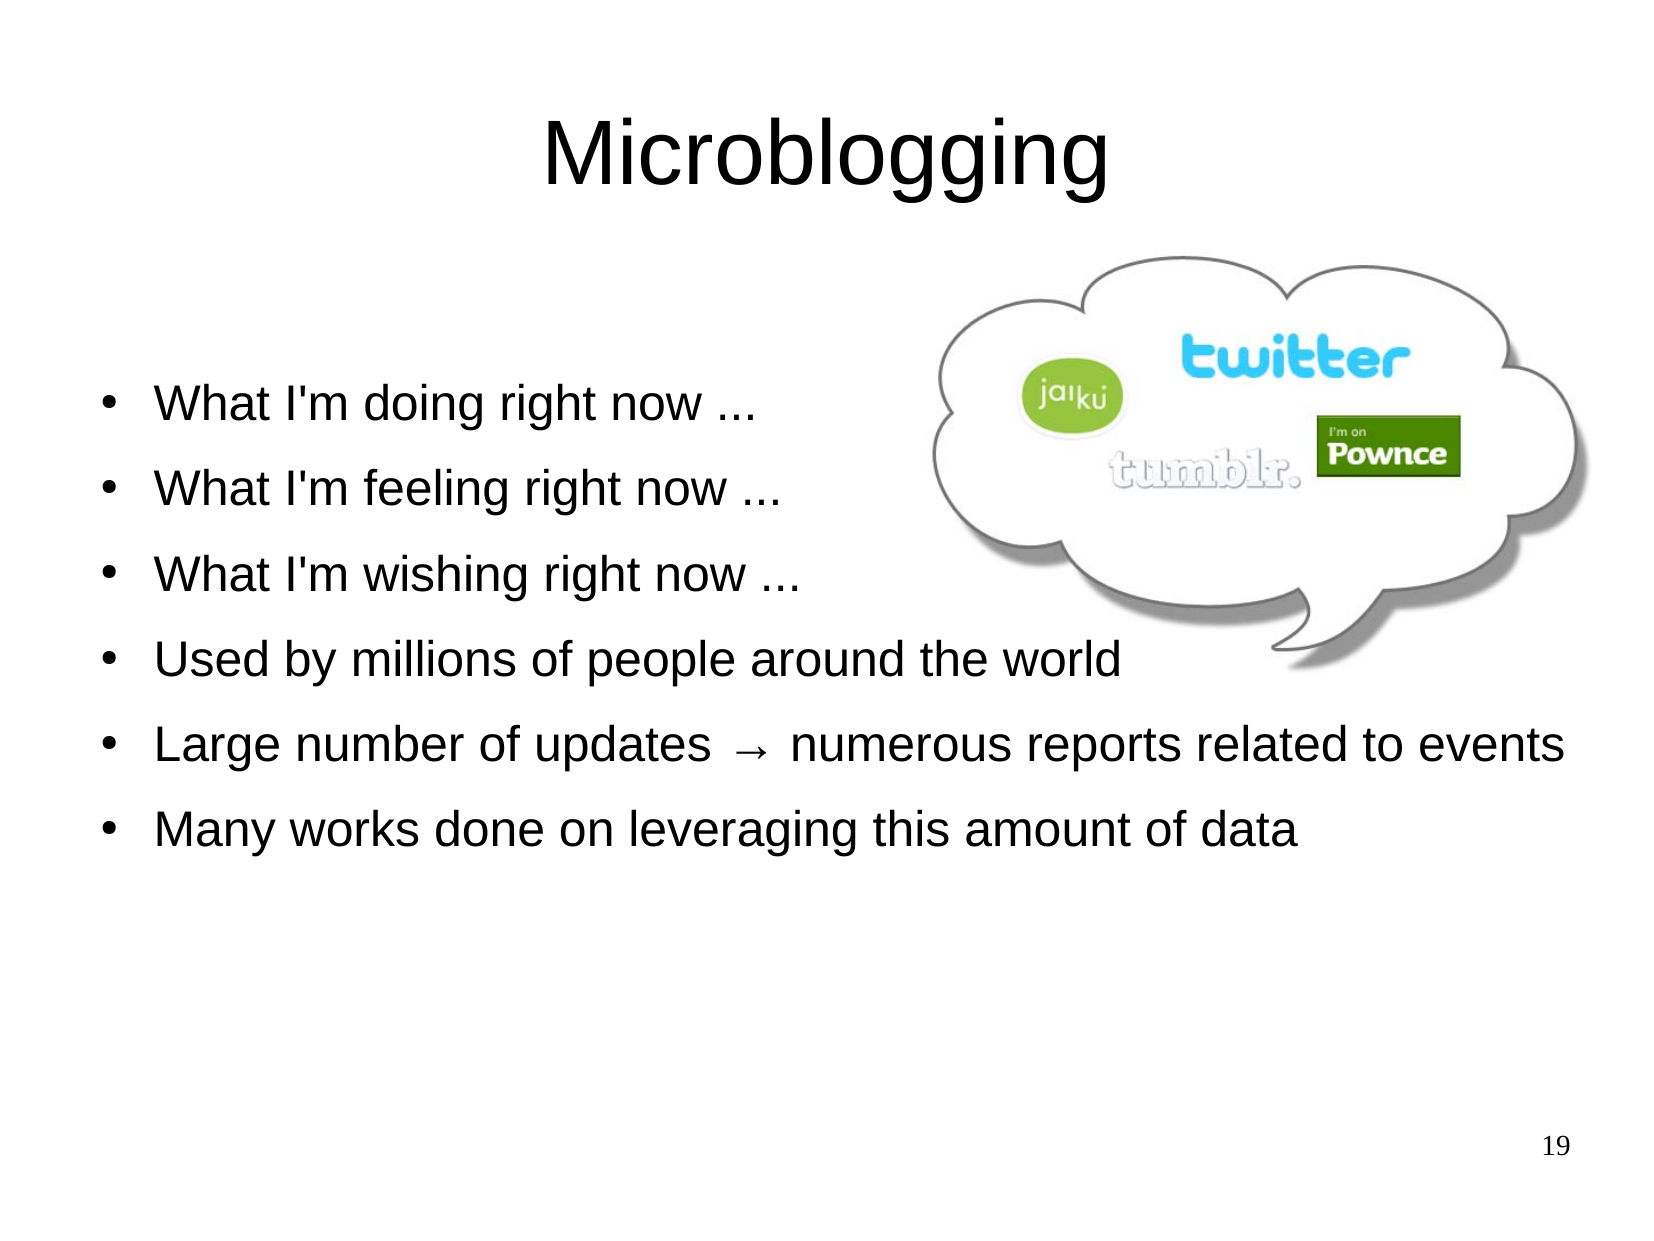

# Microblogging
What I'm doing right now ...
What I'm feeling right now ...
What I'm wishing right now ...
Used by millions of people around the world
Large number of updates → numerous reports related to events
Many works done on leveraging this amount of data
19